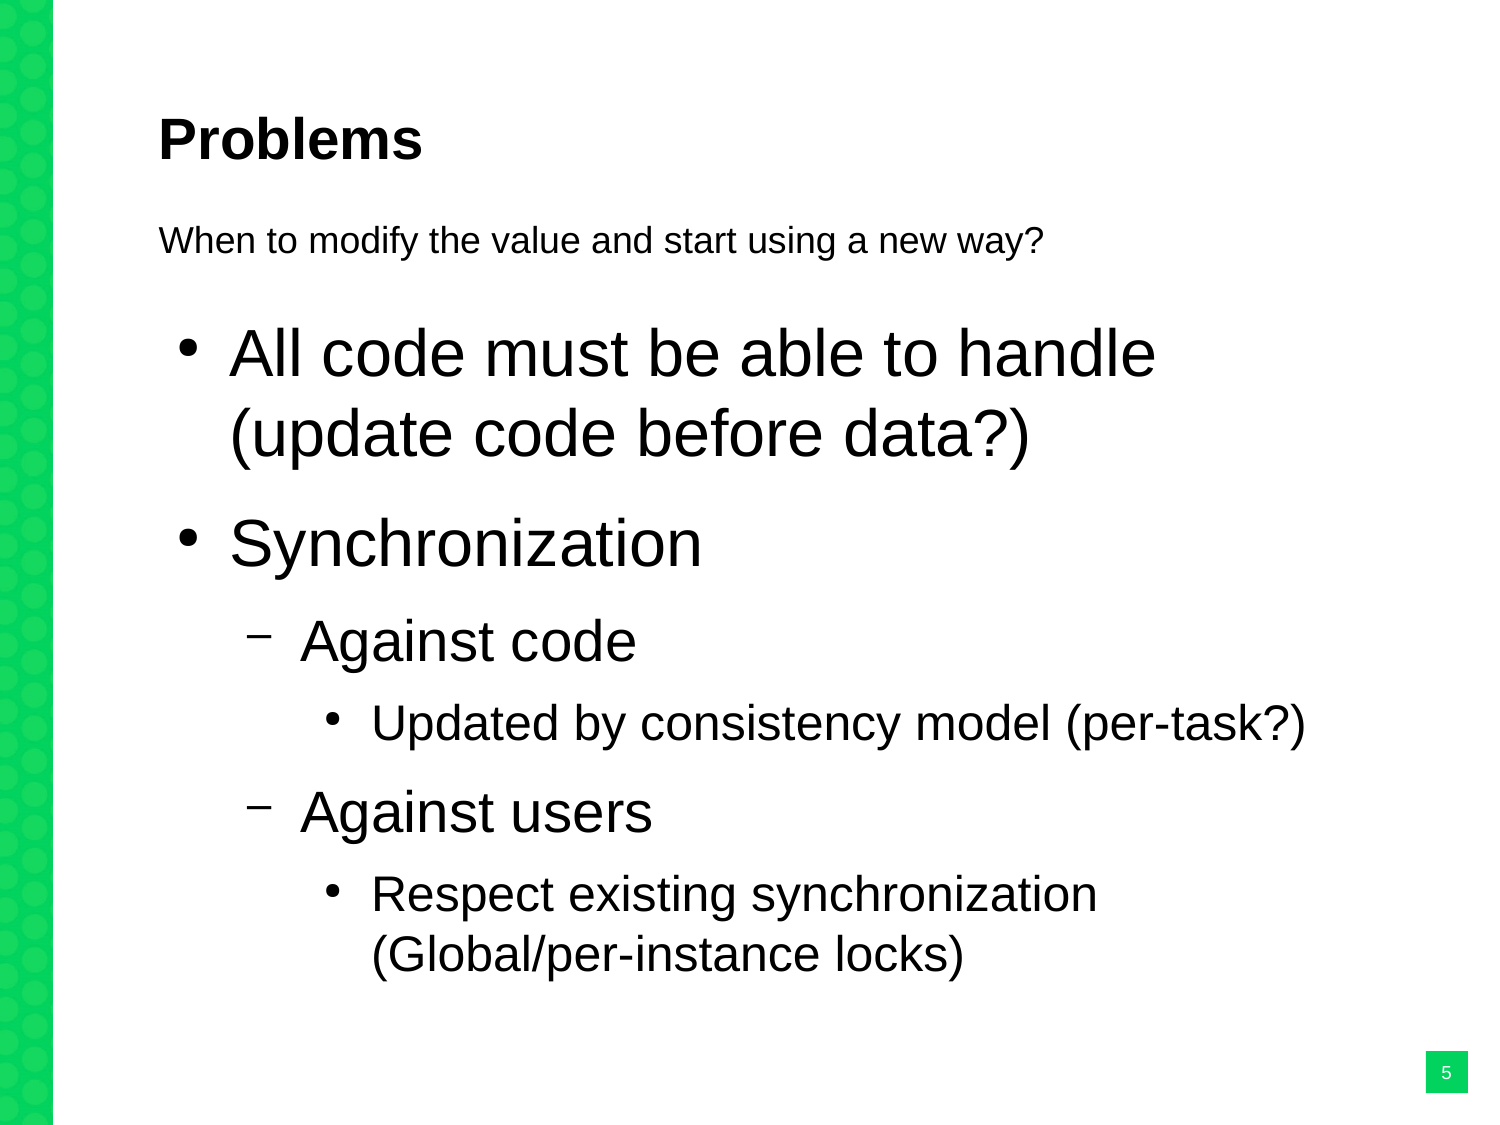

# Problems
When to modify the value and start using a new way?
All code must be able to handle
(update code before data?)
Synchronization
Against code
Updated by consistency model (per-task?)
Against users
Respect existing synchronization
(Global/per-instance locks)